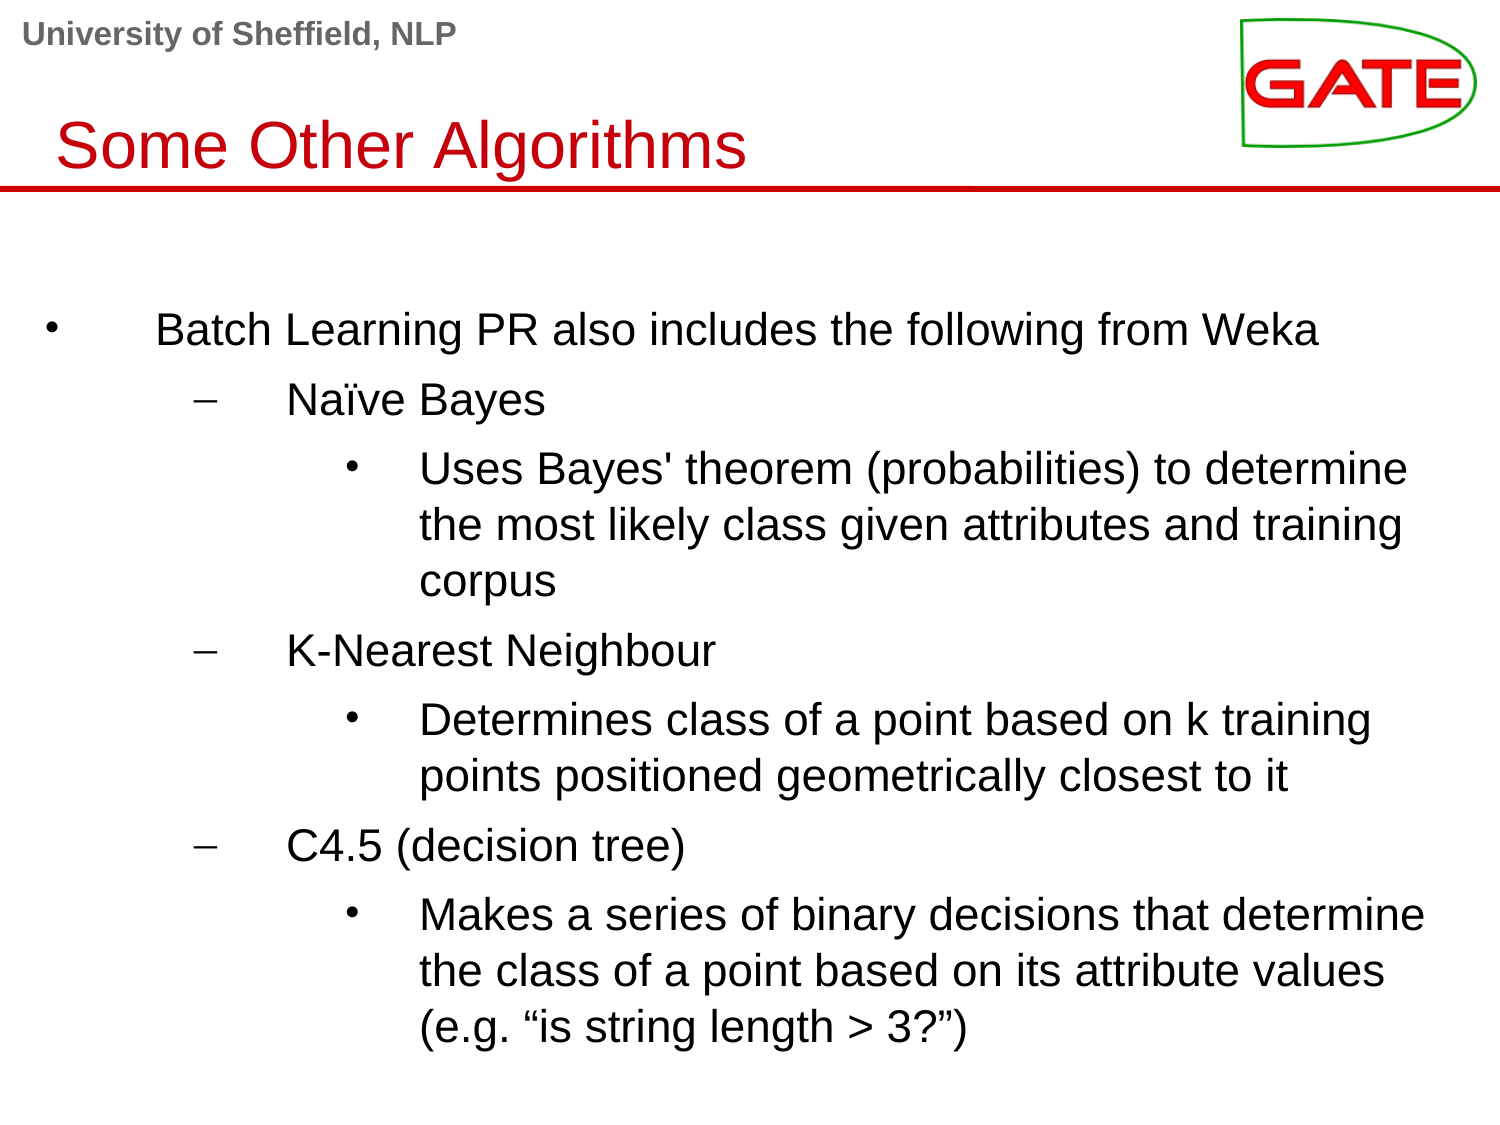

# Some Other Algorithms
Batch Learning PR also includes the following from Weka
Naïve Bayes
Uses Bayes' theorem (probabilities) to determine the most likely class given attributes and training corpus
K-Nearest Neighbour
Determines class of a point based on k training points positioned geometrically closest to it
C4.5 (decision tree)
Makes a series of binary decisions that determine the class of a point based on its attribute values (e.g. “is string length > 3?”)